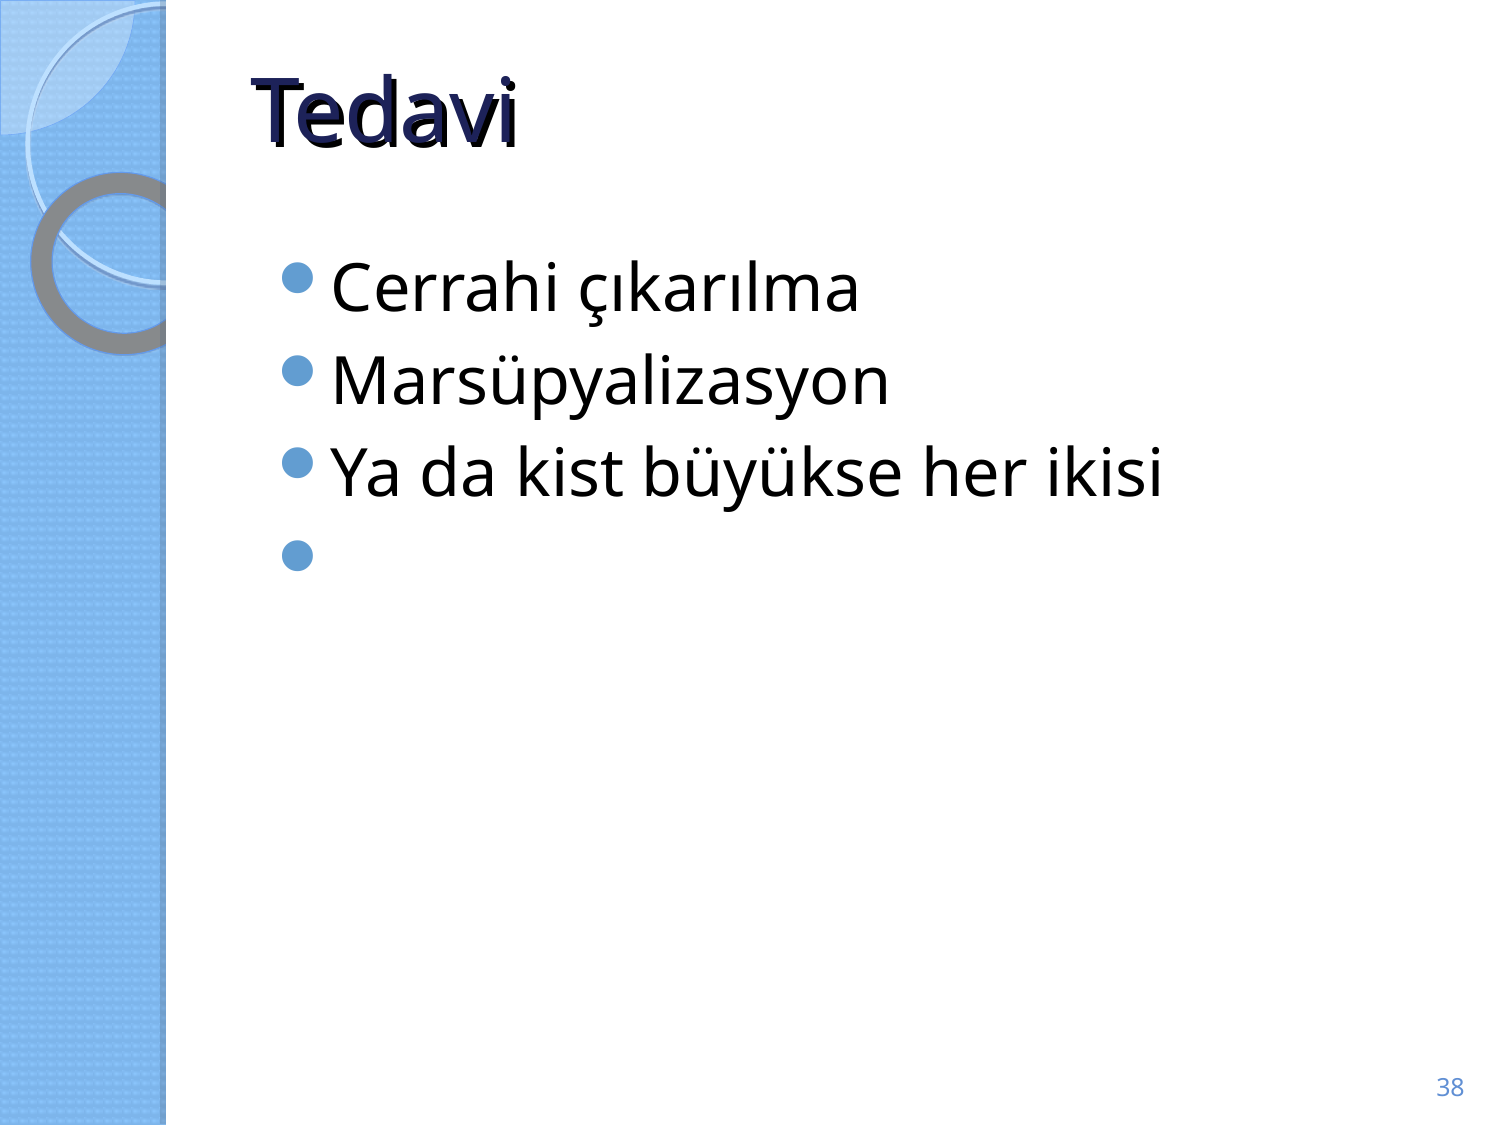

# Tedavi
Cerrahi çıkarılma
Marsüpyalizasyon
Ya da kist büyükse her ikisi